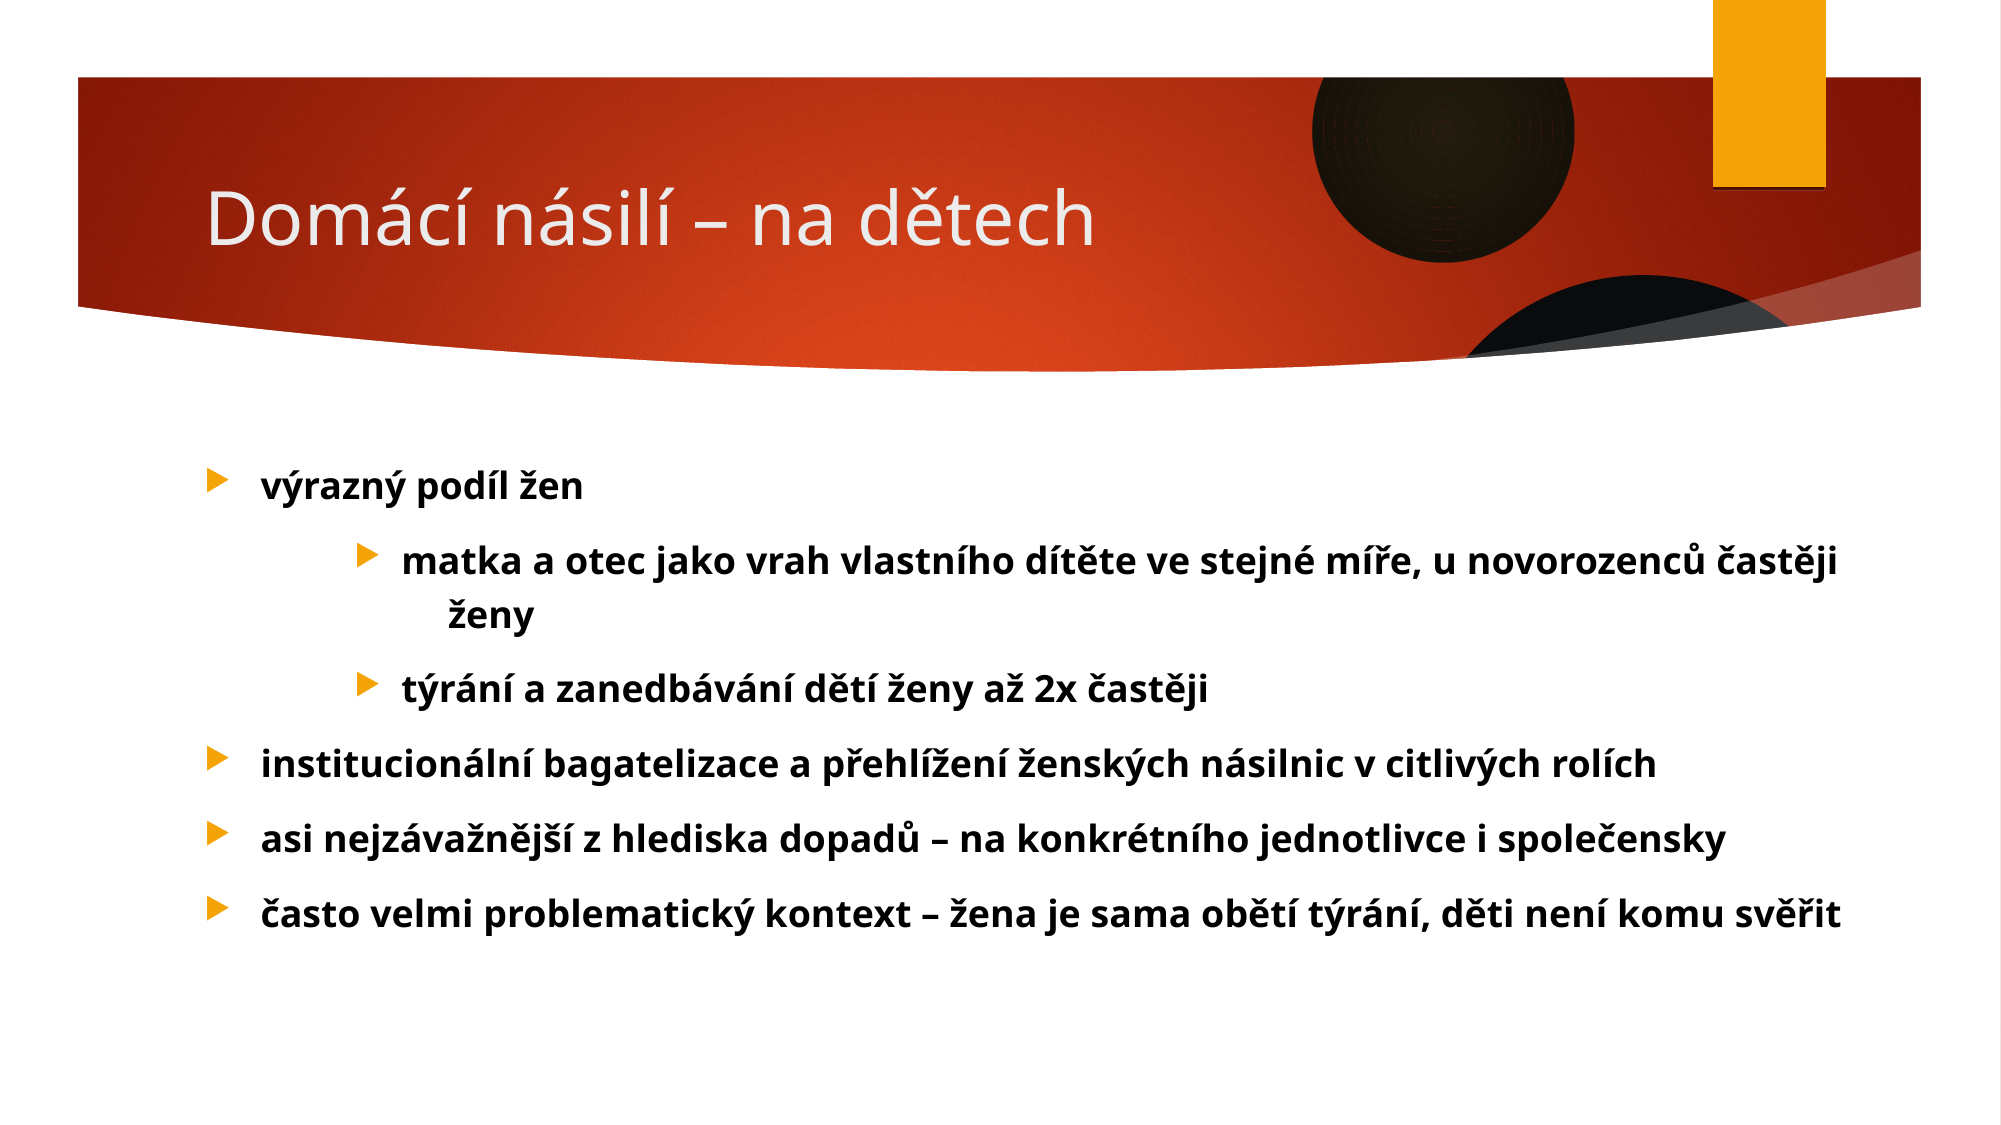

# Domácí násilí – na dětech
výrazný podíl žen
matka a otec jako vrah vlastního dítěte ve stejné míře, u novorozenců častěji ženy
týrání a zanedbávání dětí ženy až 2x častěji
institucionální bagatelizace a přehlížení ženských násilnic v citlivých rolích
asi nejzávažnější z hlediska dopadů – na konkrétního jednotlivce i společensky
často velmi problematický kontext – žena je sama obětí týrání, děti není komu svěřit